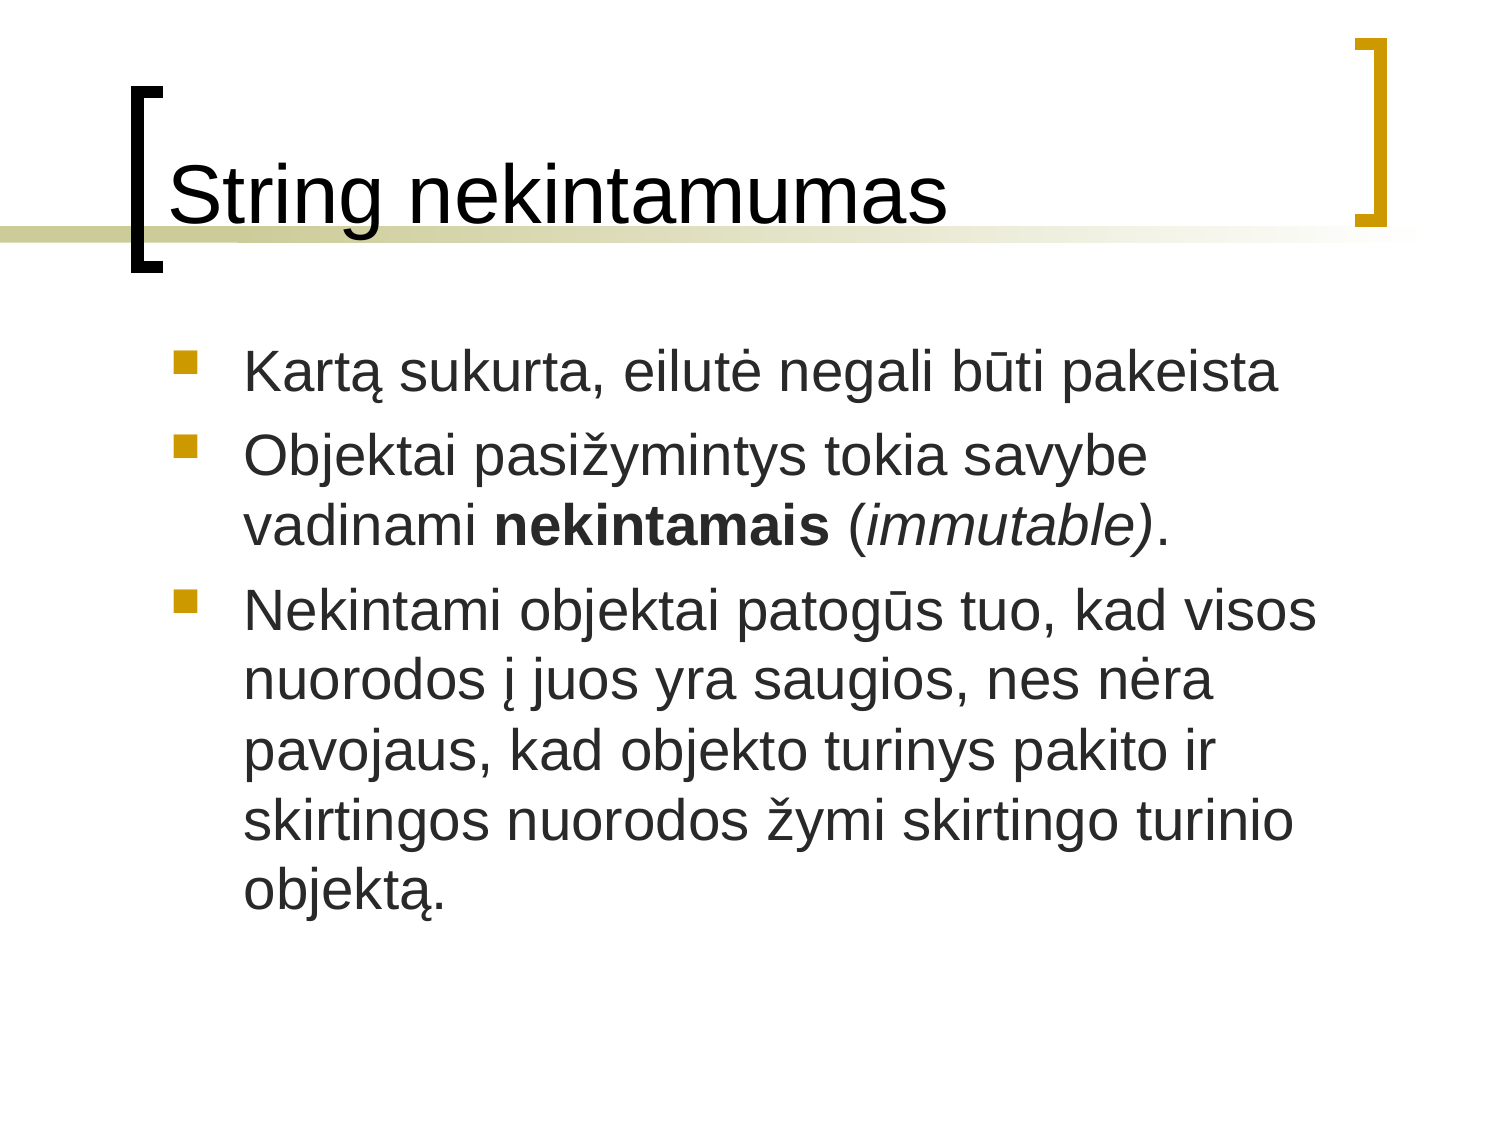

# String nekintamumas
Kartą sukurta, eilutė negali būti pakeista
Objektai pasižymintys tokia savybe vadinami nekintamais (immutable).
Nekintami objektai patogūs tuo, kad visos nuorodos į juos yra saugios, nes nėra pavojaus, kad objekto turinys pakito ir skirtingos nuorodos žymi skirtingo turinio objektą.